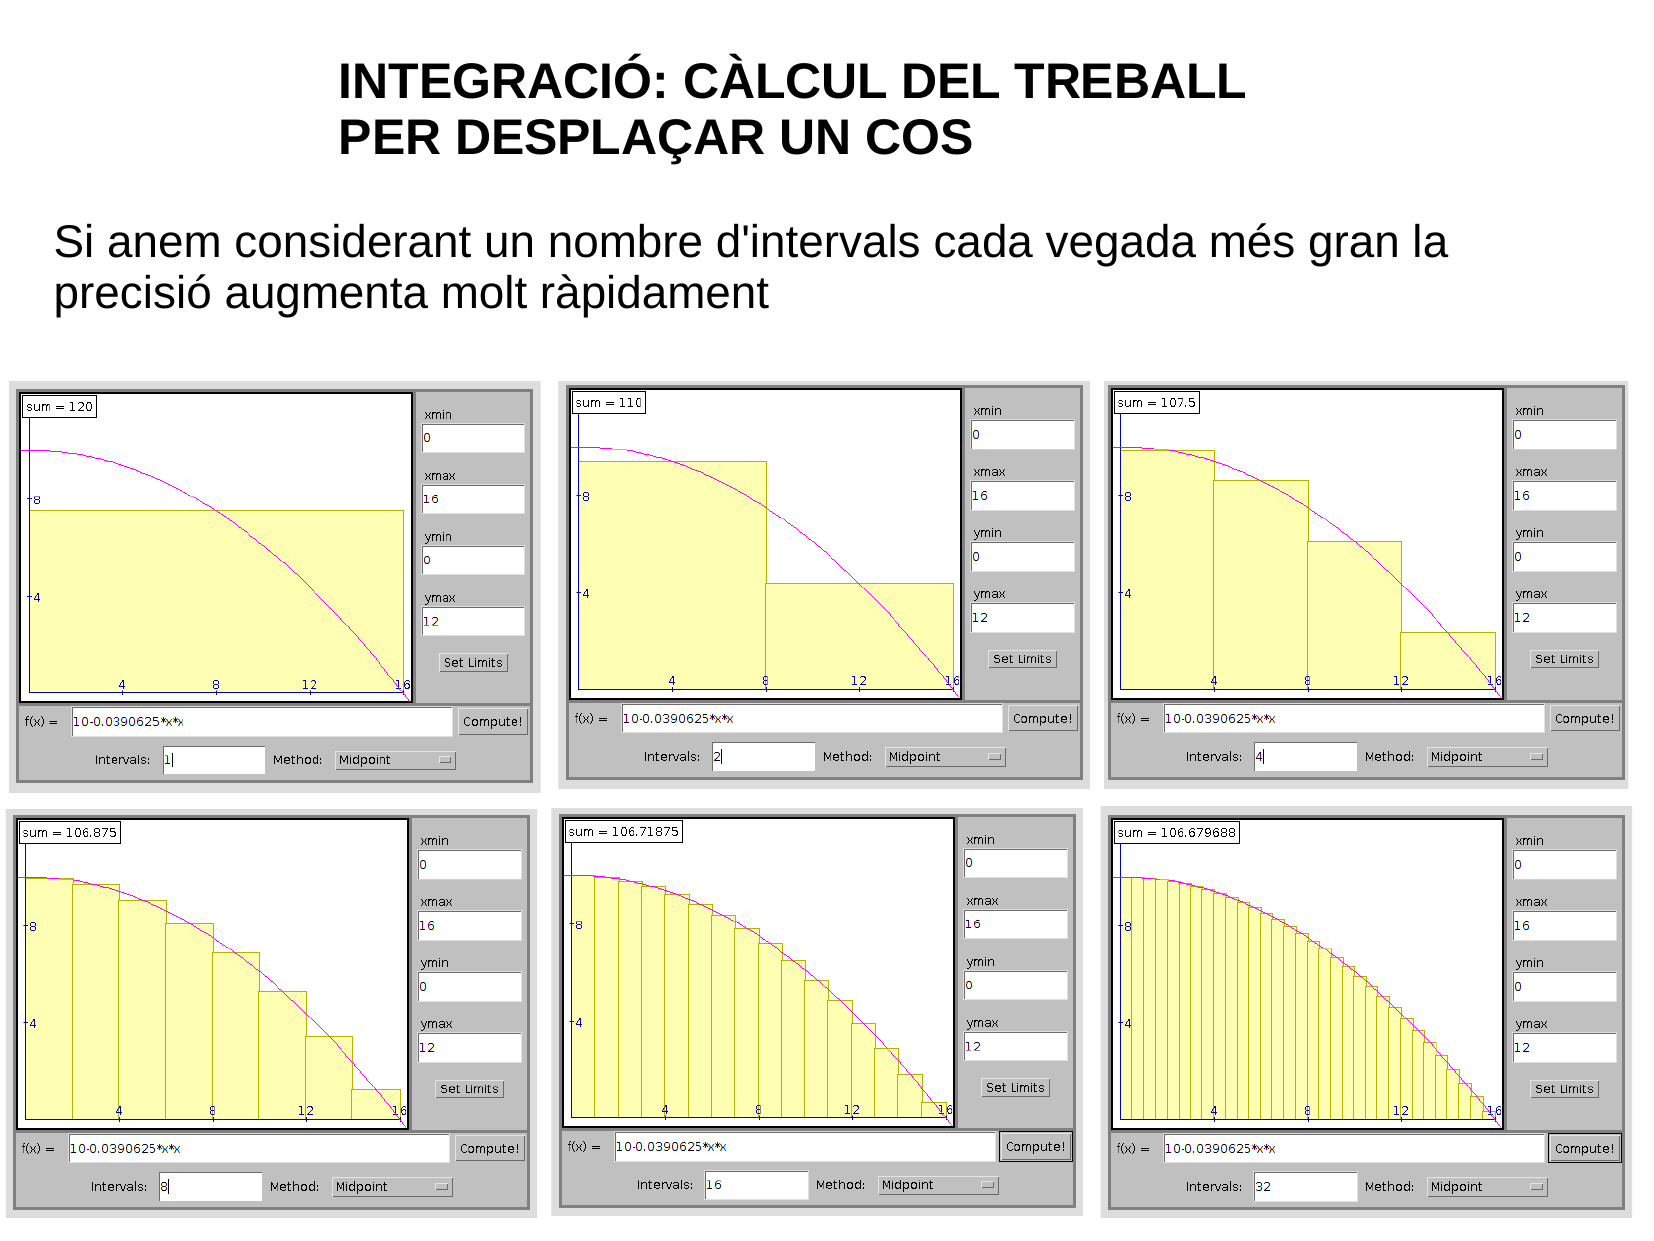

INTEGRACIÓ: CÀLCUL DEL TREBALL PER DESPLAÇAR UN COS
Si anem considerant un nombre d'intervals cada vegada més gran la precisió augmenta molt ràpidament
6